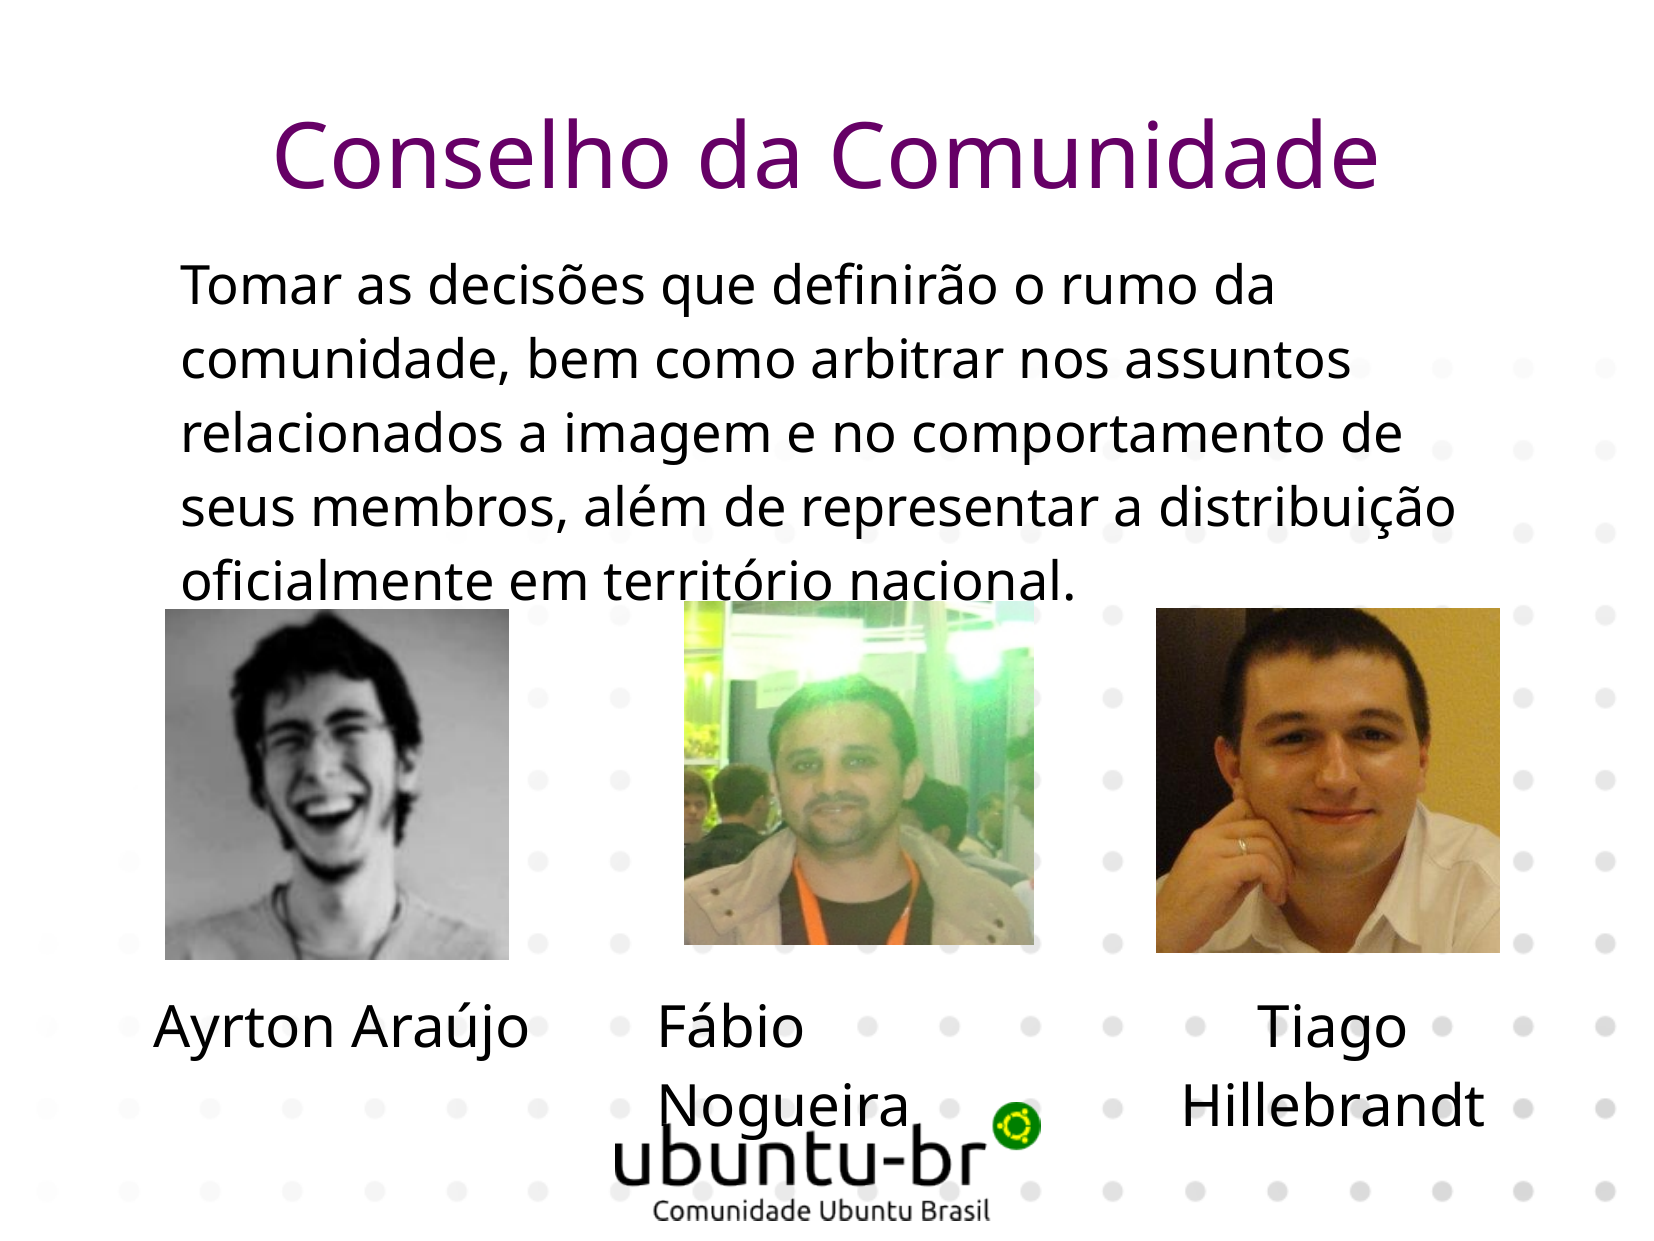

# Conselho da Comunidade
Tomar as decisões que definirão o rumo da comunidade, bem como arbitrar nos assuntos relacionados a imagem e no comportamento de seus membros, além de representar a distribuição oficialmente em território nacional.
Ayrton Araújo
Fábio Nogueira
Tiago Hillebrandt